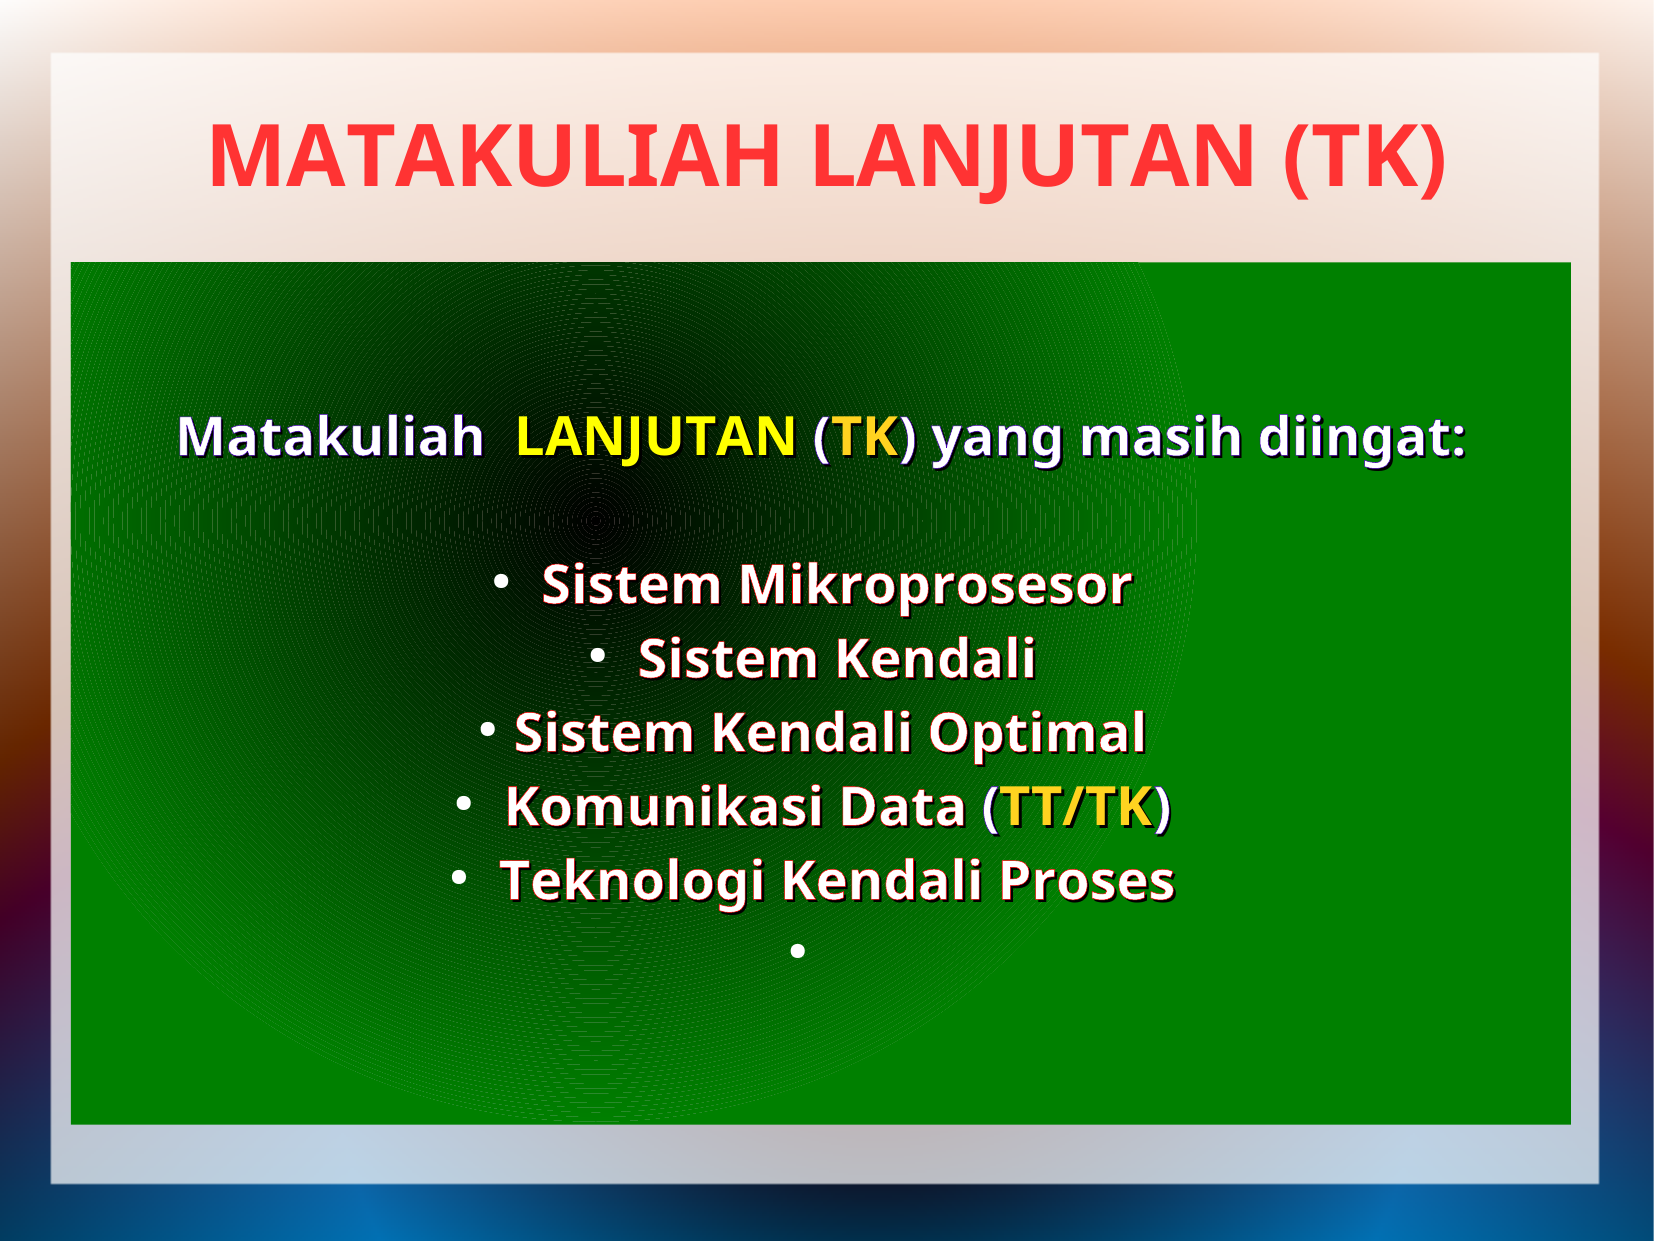

# MATAKULIAH LANJUTAN (TK)
Matakuliah LANJUTAN (TK) yang masih diingat:
 Sistem Mikroprosesor
 Sistem Kendali
Sistem Kendali Optimal
 Komunikasi Data (TT/TK)
 Teknologi Kendali Proses